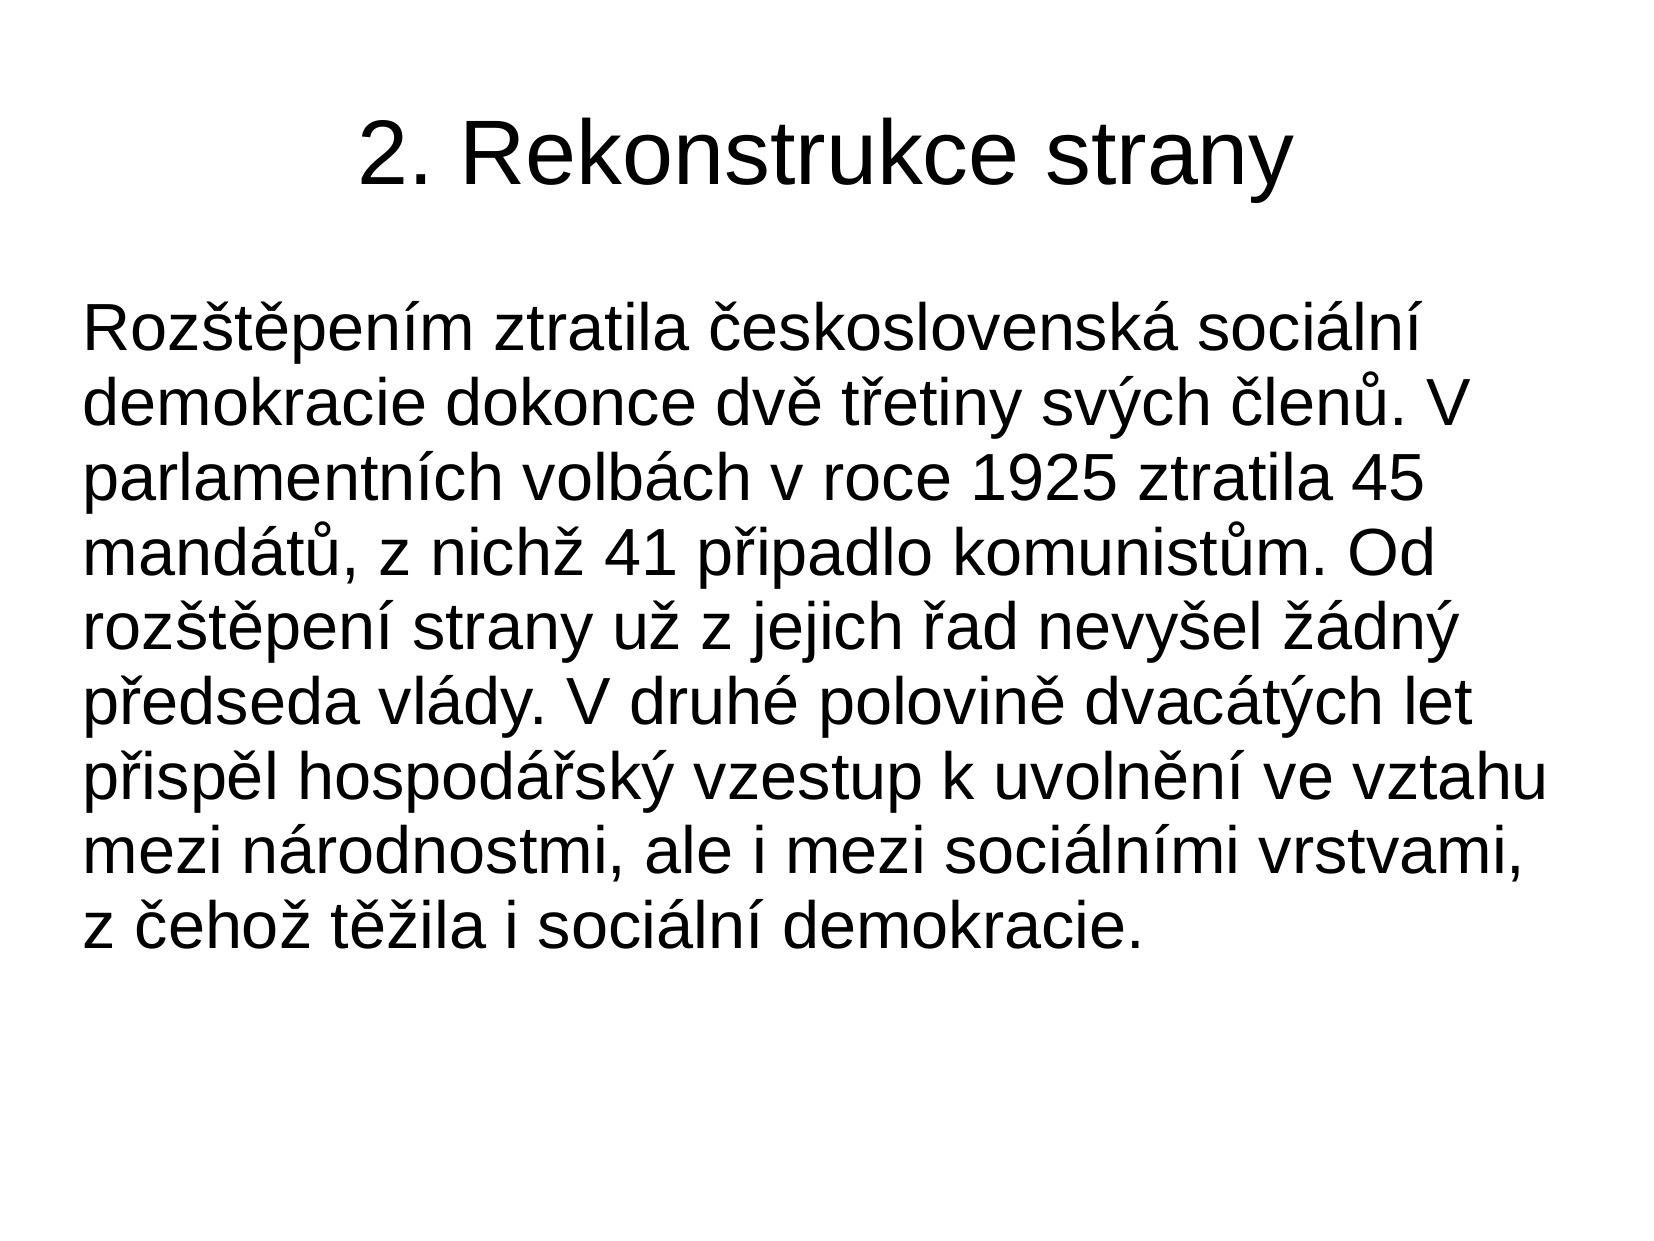

# 2. Rekonstrukce strany
Rozštěpením ztratila československá sociální demokracie dokonce dvě třetiny svých členů. V parlamentních volbách v roce 1925 ztratila 45 mandátů, z nichž 41 připadlo komunistům. Od rozštěpení strany už z jejich řad nevyšel žádný předseda vlády. V druhé polovině dvacátých let přispěl hospodářský vzestup k uvolnění ve vztahu mezi národnostmi, ale i mezi sociálními vrstvami, z čehož těžila i sociální demokracie.